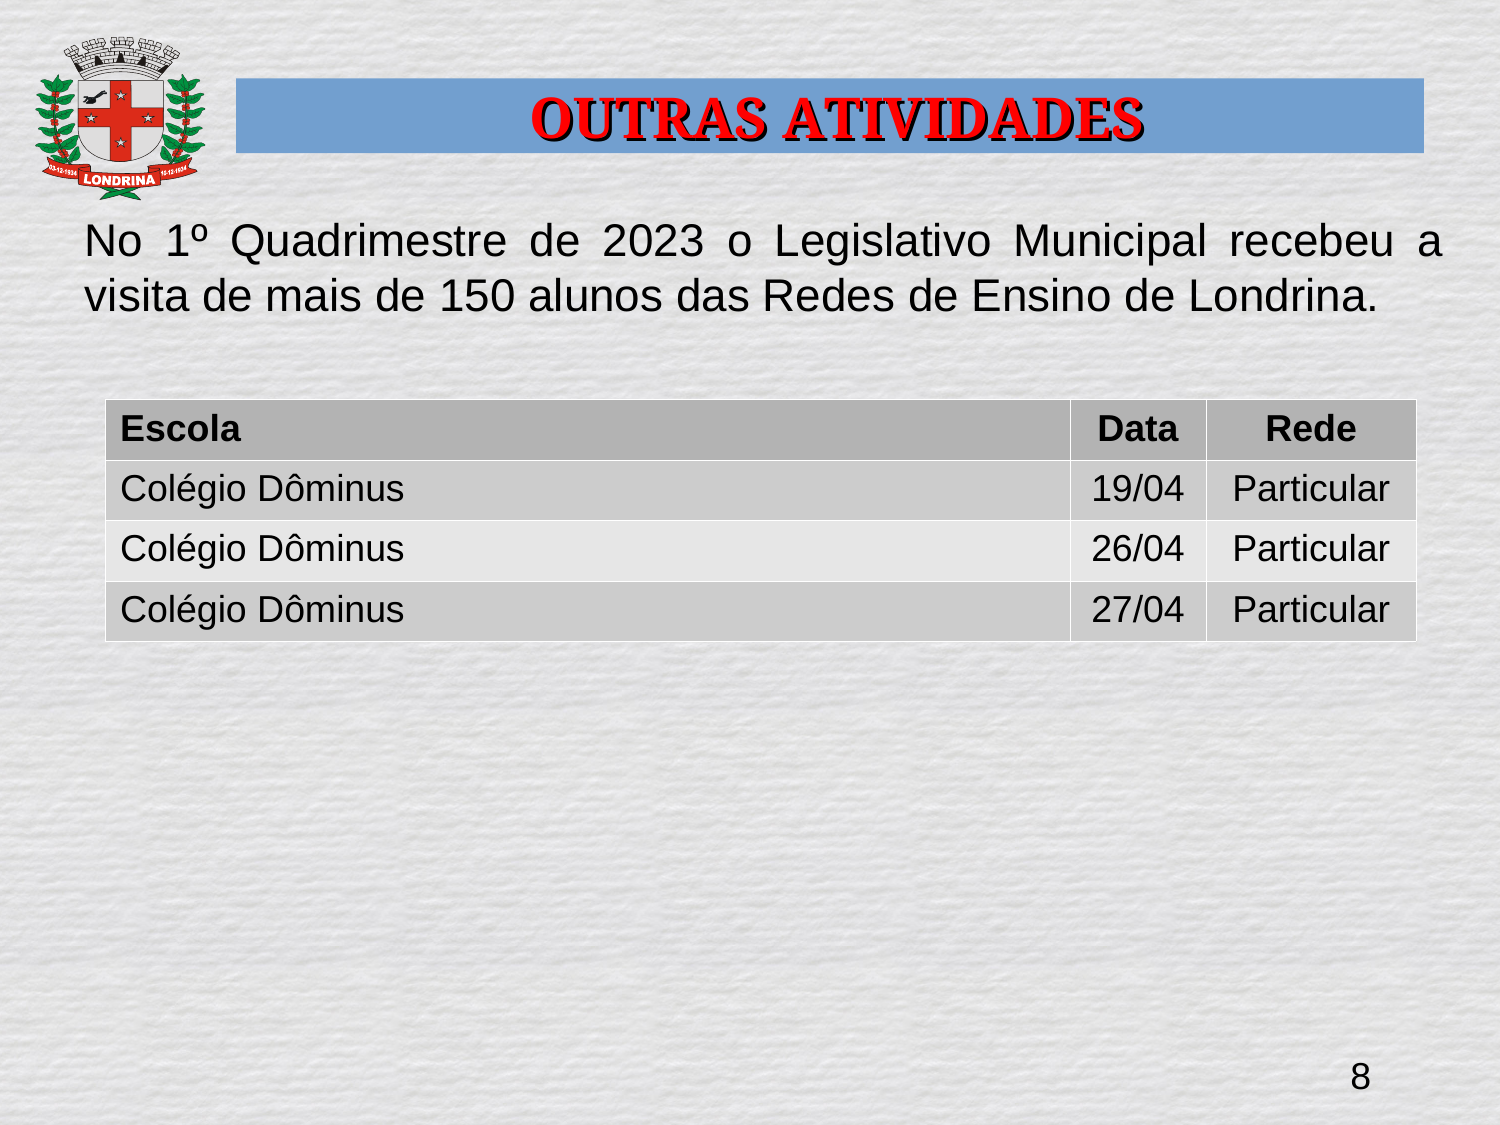

OUTRAS ATIVIDADES
No 1º Quadrimestre de 2023 o Legislativo Municipal recebeu a visita de mais de 150 alunos das Redes de Ensino de Londrina.
| Escola | Data | Rede |
| --- | --- | --- |
| Colégio Dôminus | 19/04 | Particular |
| Colégio Dôminus | 26/04 | Particular |
| Colégio Dôminus | 27/04 | Particular |